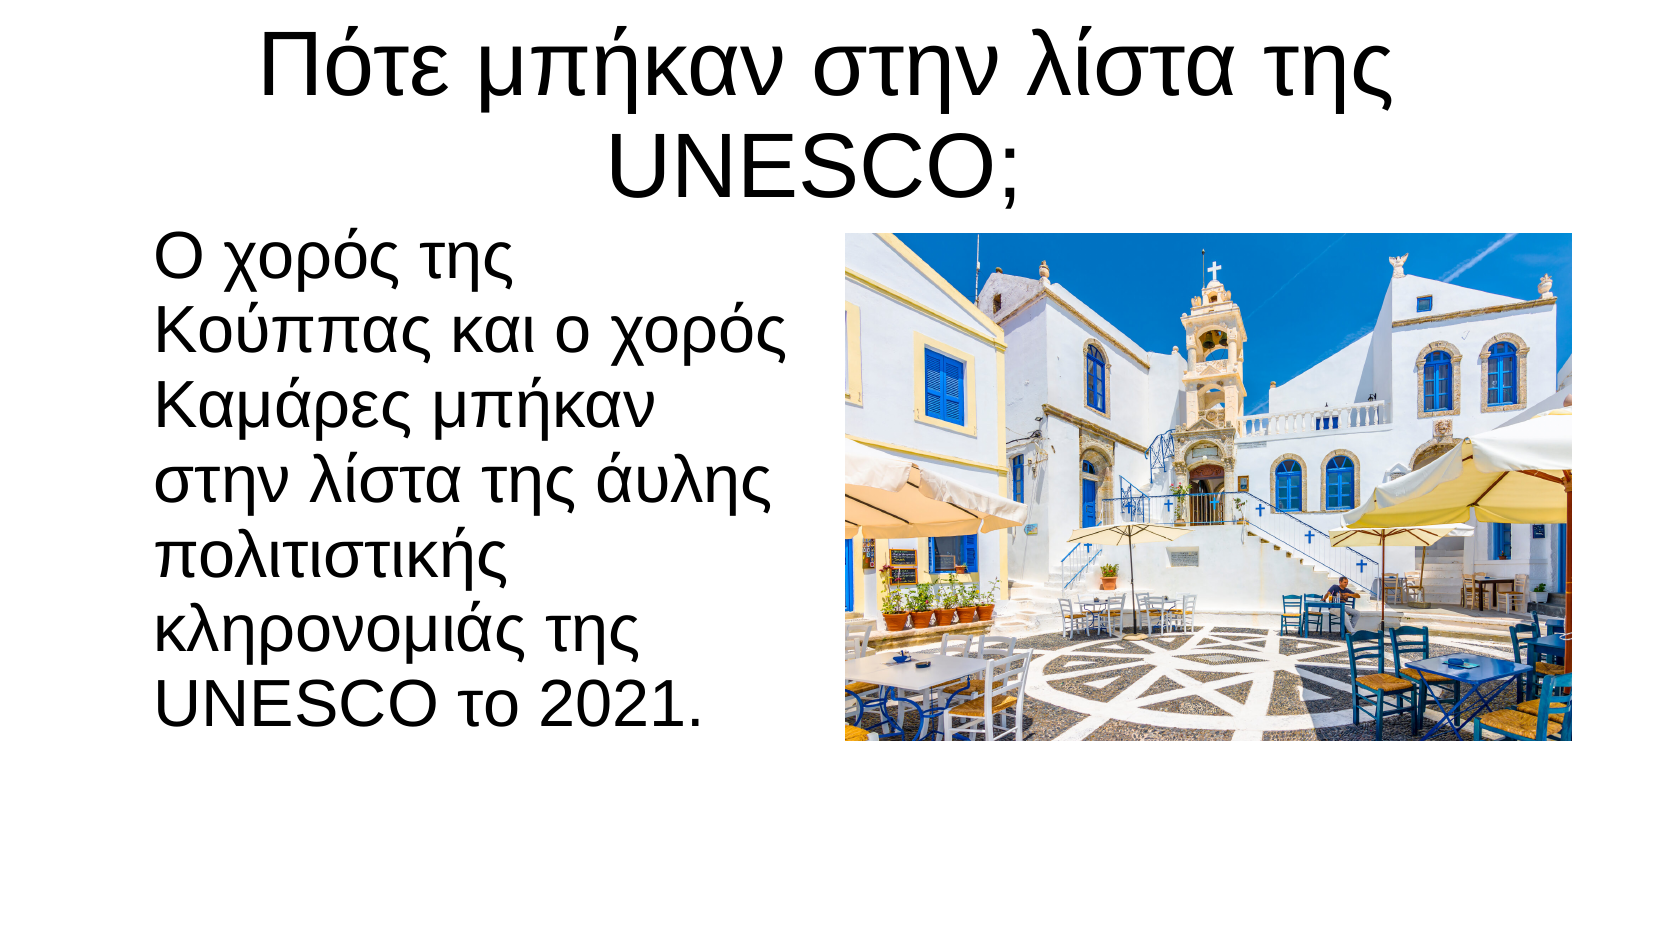

# Πότε μπήκαν στην λίστα της UNESCO;
Ο χορός της Κούππας και ο χορός Καμάρες μπήκαν στην λίστα της άυλης πολιτιστικής κληρονομιάς της UNESCO το 2021.